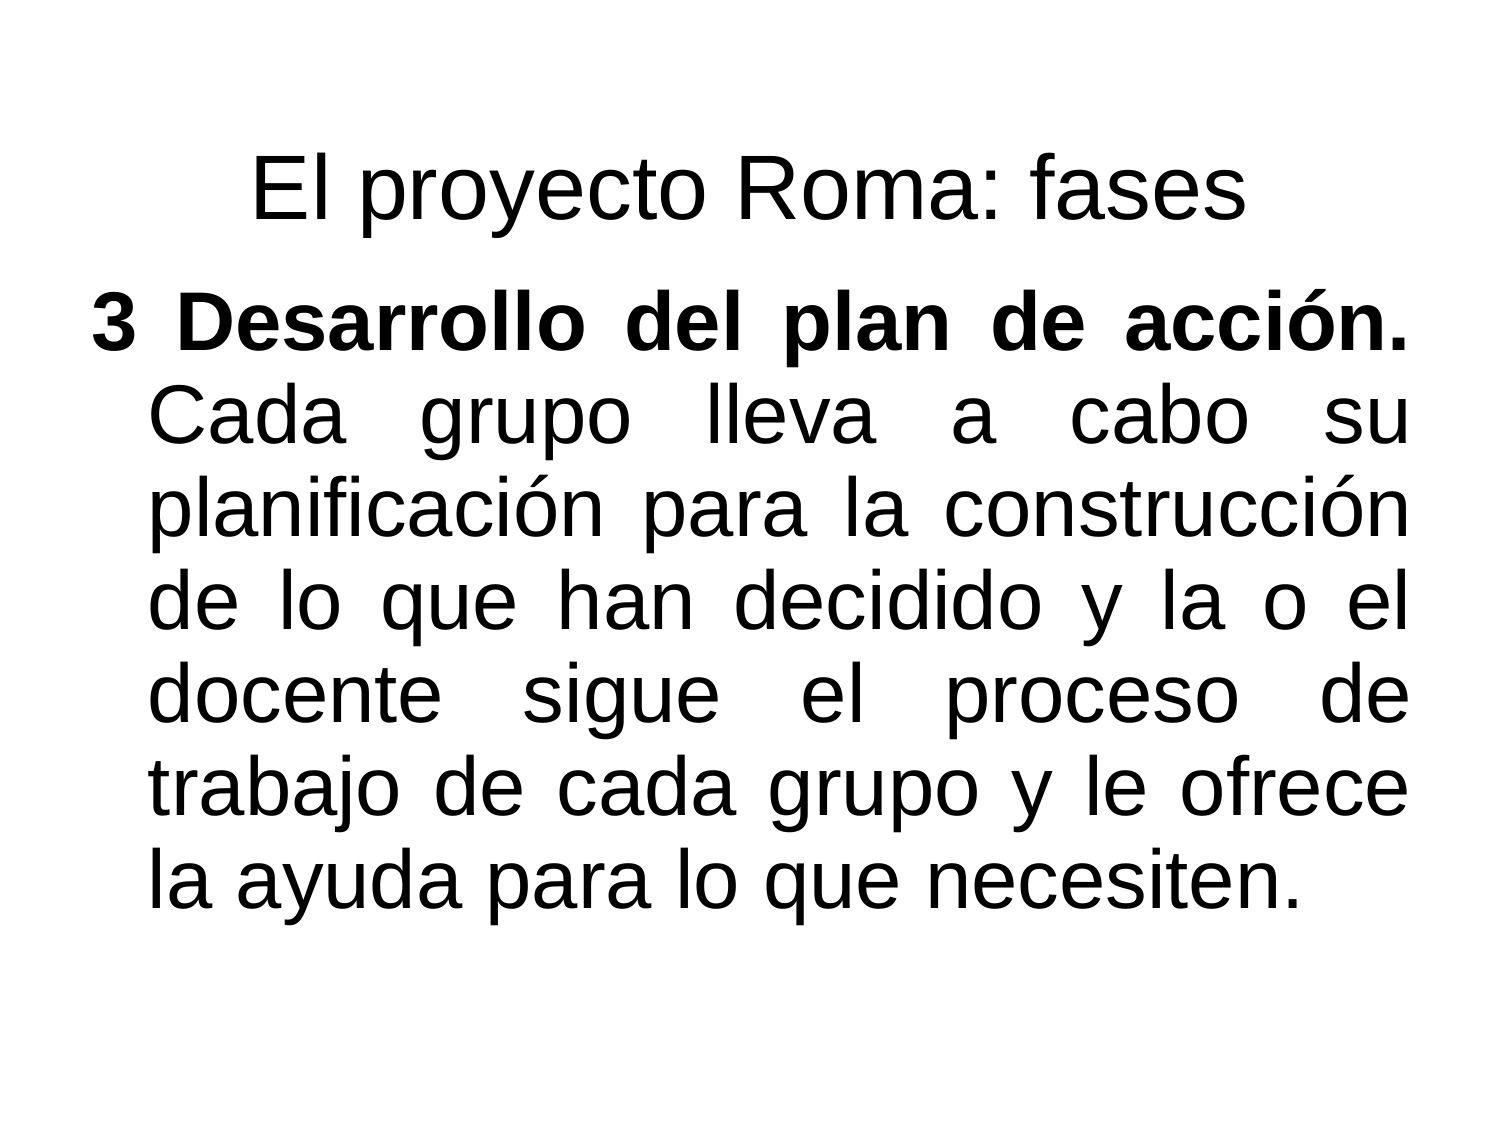

# El proyecto Roma: fases
3 Desarrollo del plan de acción. Cada grupo lleva a cabo su planificación para la construcción de lo que han decidido y la o el docente sigue el proceso de trabajo de cada grupo y le ofrece la ayuda para lo que necesiten.